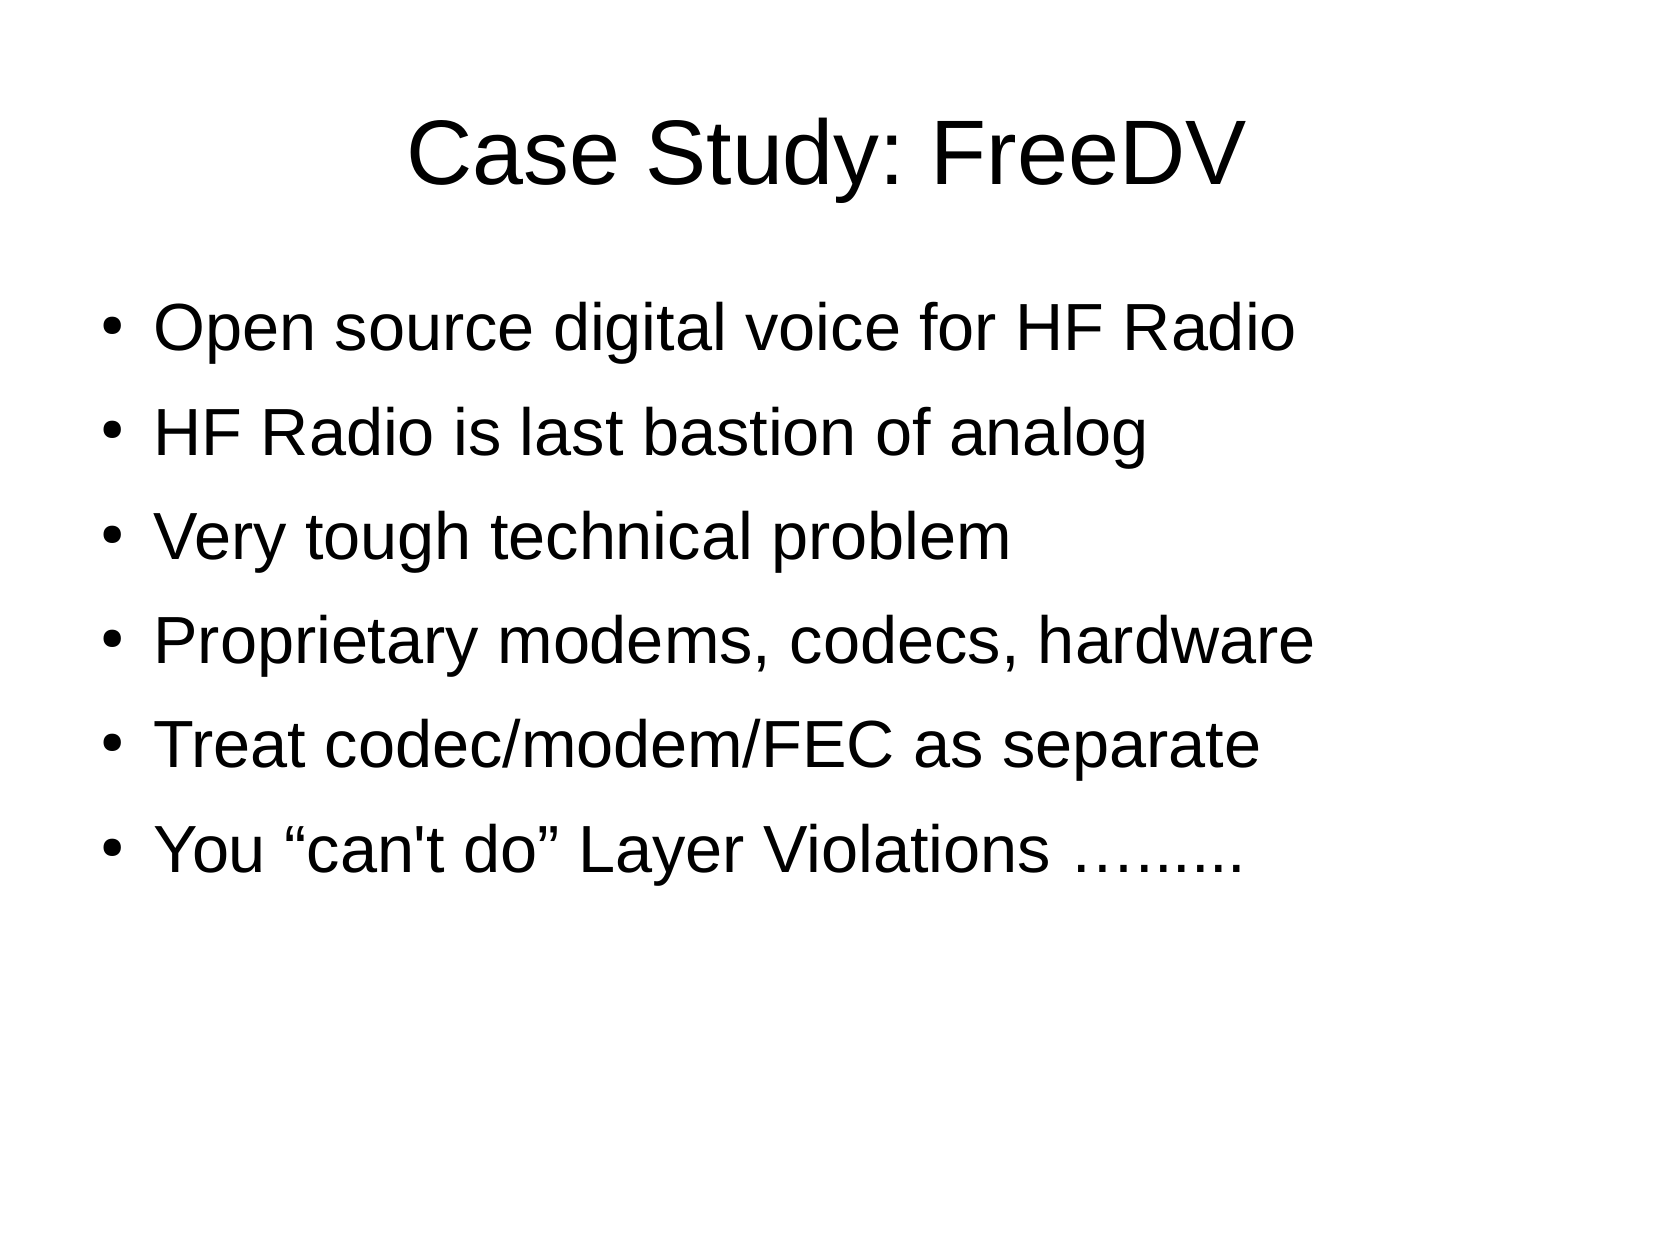

# Case Study: FreeDV
Open source digital voice for HF Radio
HF Radio is last bastion of analog
Very tough technical problem
Proprietary modems, codecs, hardware
Treat codec/modem/FEC as separate
You “can't do” Layer Violations …......